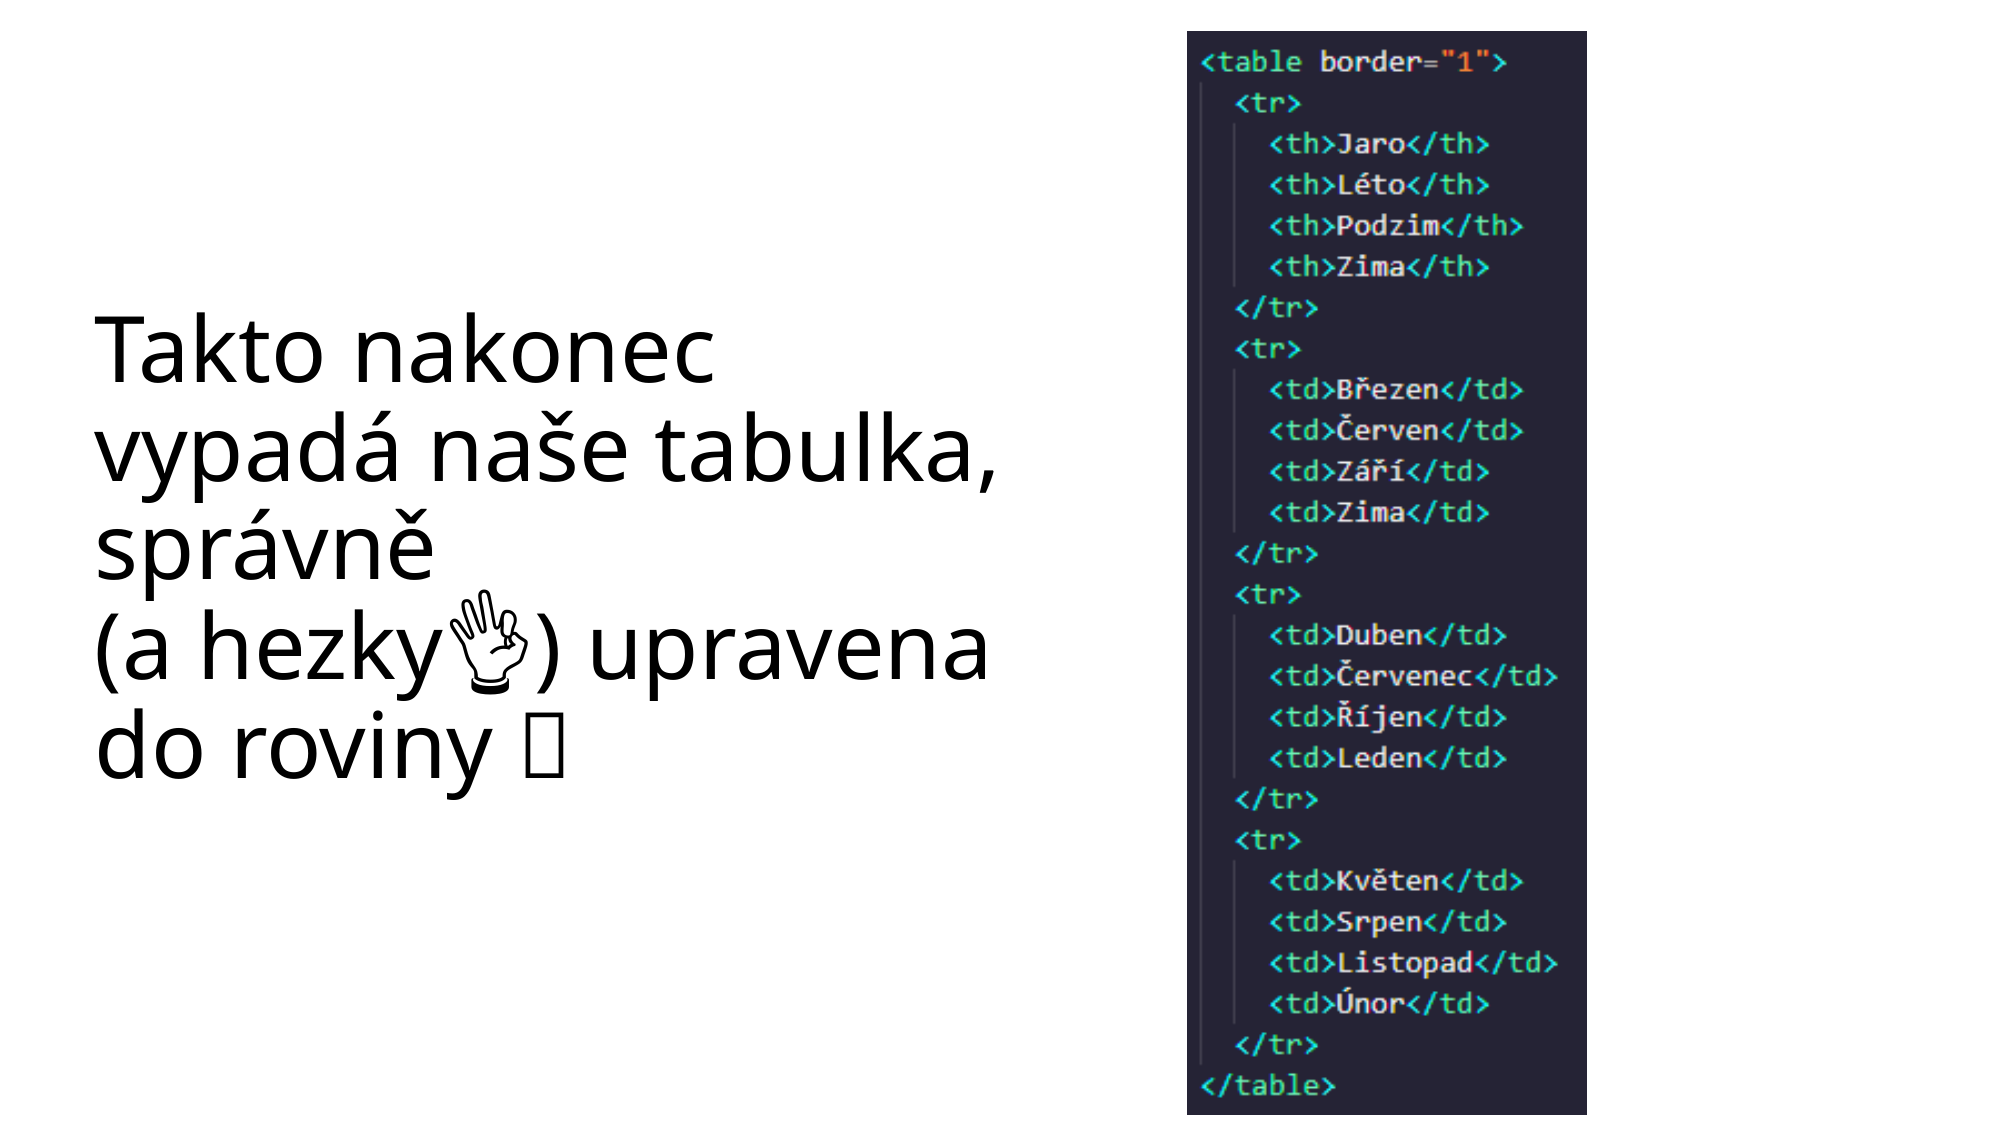

# Takto nakonec vypadá naše tabulka, správně (a hezky👌) upravena do roviny ✅